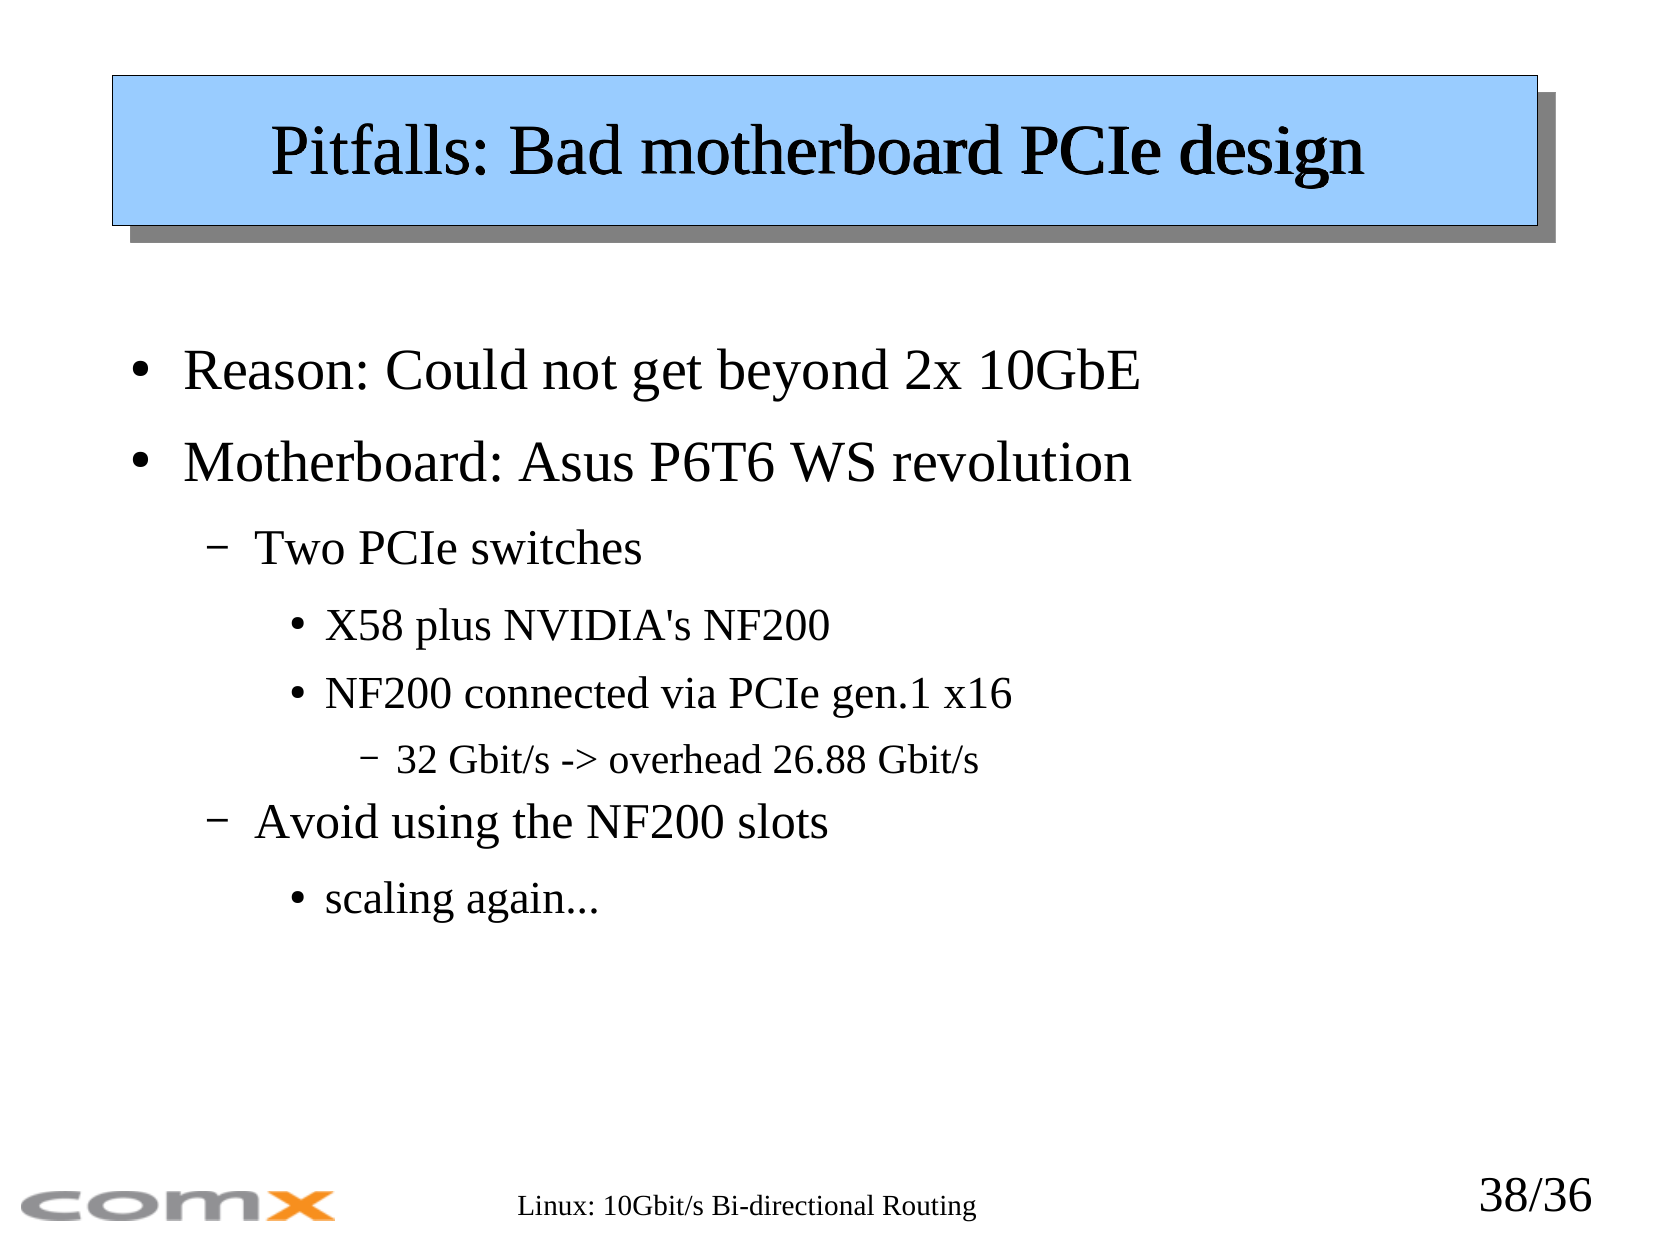

# Pitfalls: Bad motherboard PCIe design
Reason: Could not get beyond 2x 10GbE
Motherboard: Asus P6T6 WS revolution
Two PCIe switches
X58 plus NVIDIA's NF200
NF200 connected via PCIe gen.1 x16
32 Gbit/s -> overhead 26.88 Gbit/s
Avoid using the NF200 slots
scaling again...